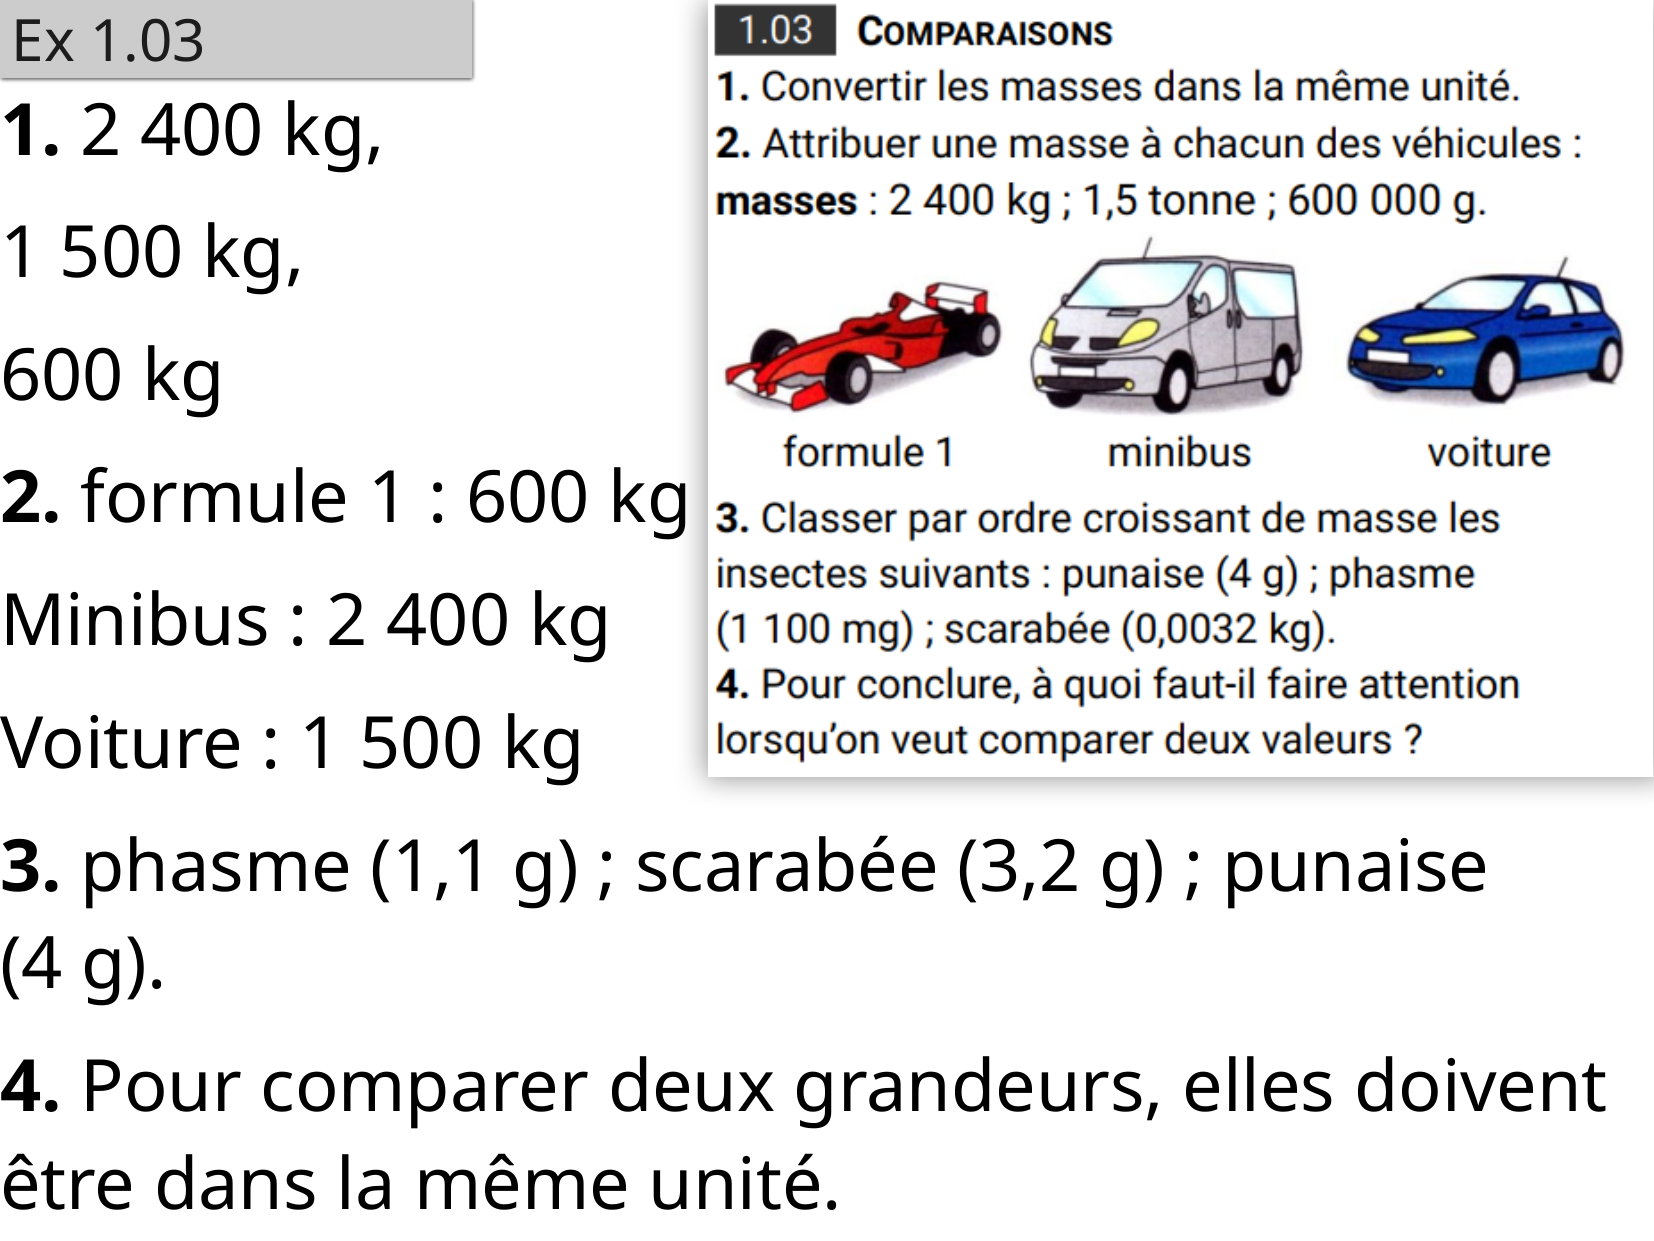

# Ex 1.03
1. 2 400 kg,
1 500 kg,
600 kg
2. formule 1 : 600 kg
Minibus : 2 400 kg
Voiture : 1 500 kg
3. phasme (1,1 g) ; scarabée (3,2 g) ; punaise (4 g).
4. Pour comparer deux grandeurs, elles doivent être dans la même unité.